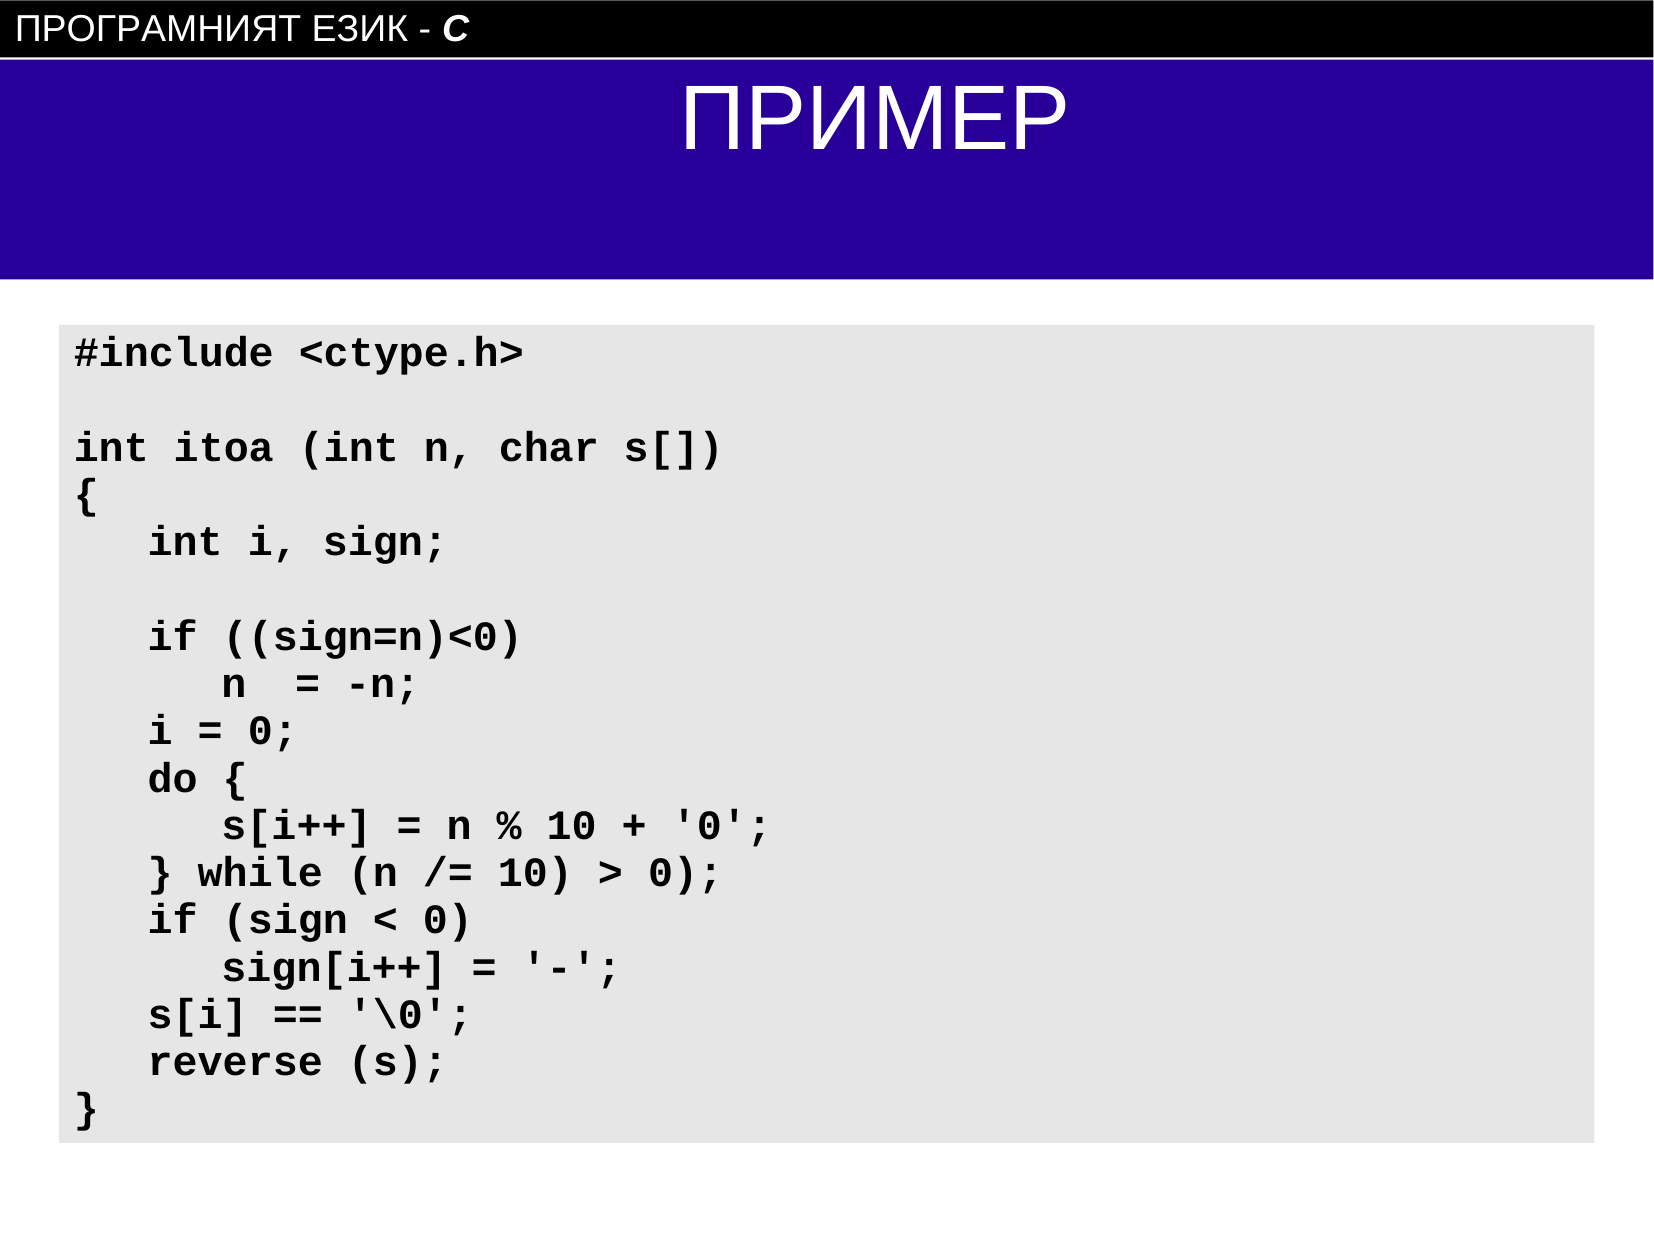

ПРОГРАМНИЯT ЕЗИК - С
									ПРИМЕР
#include <ctype.h>
int itoa (int n, char s[])
{
	int i, sign;
	if ((sign=n)<0)
		n	= -n;
	i = 0;
	do {
		s[i++] = n % 10 + '0';
	} while (n /= 10) > 0);
	if (sign < 0)
		sign[i++] = '-';
	s[i] == '\0';
	reverse (s);
}